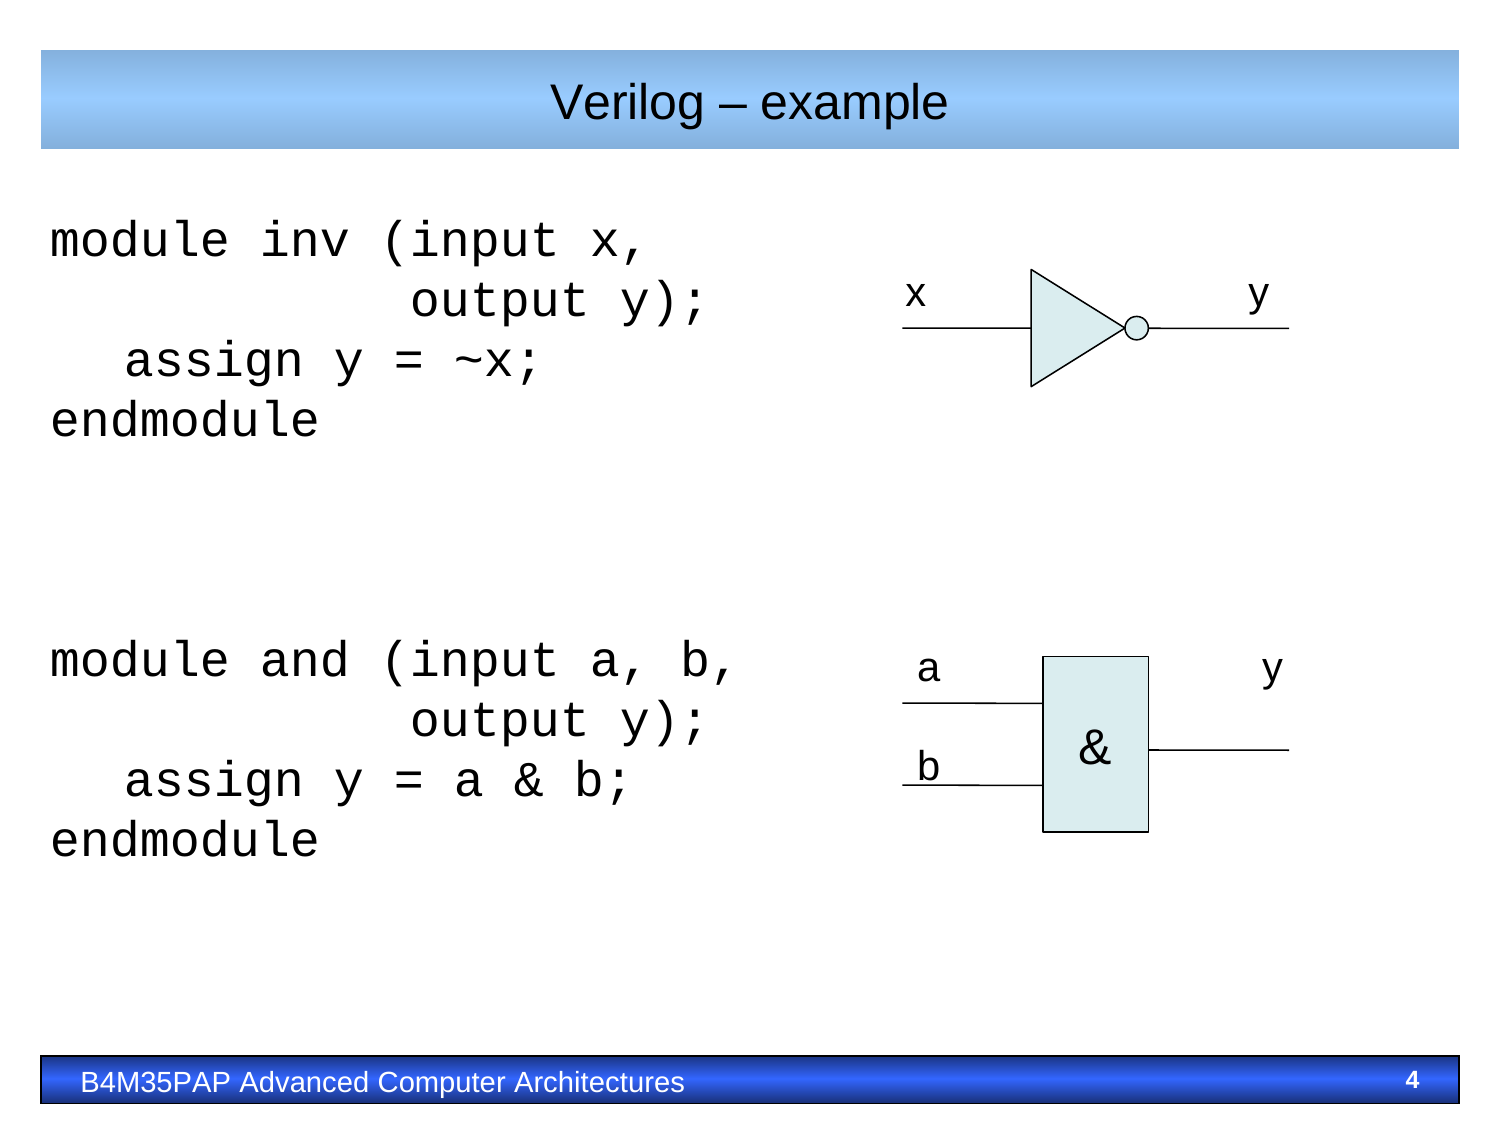

# Verilog – example
module inv (input x,
 output y);
	assign y = ~x;
endmodule
module and (input a, b,
 output y);
	assign y = a & b;
endmodule
x y
a y
&
b